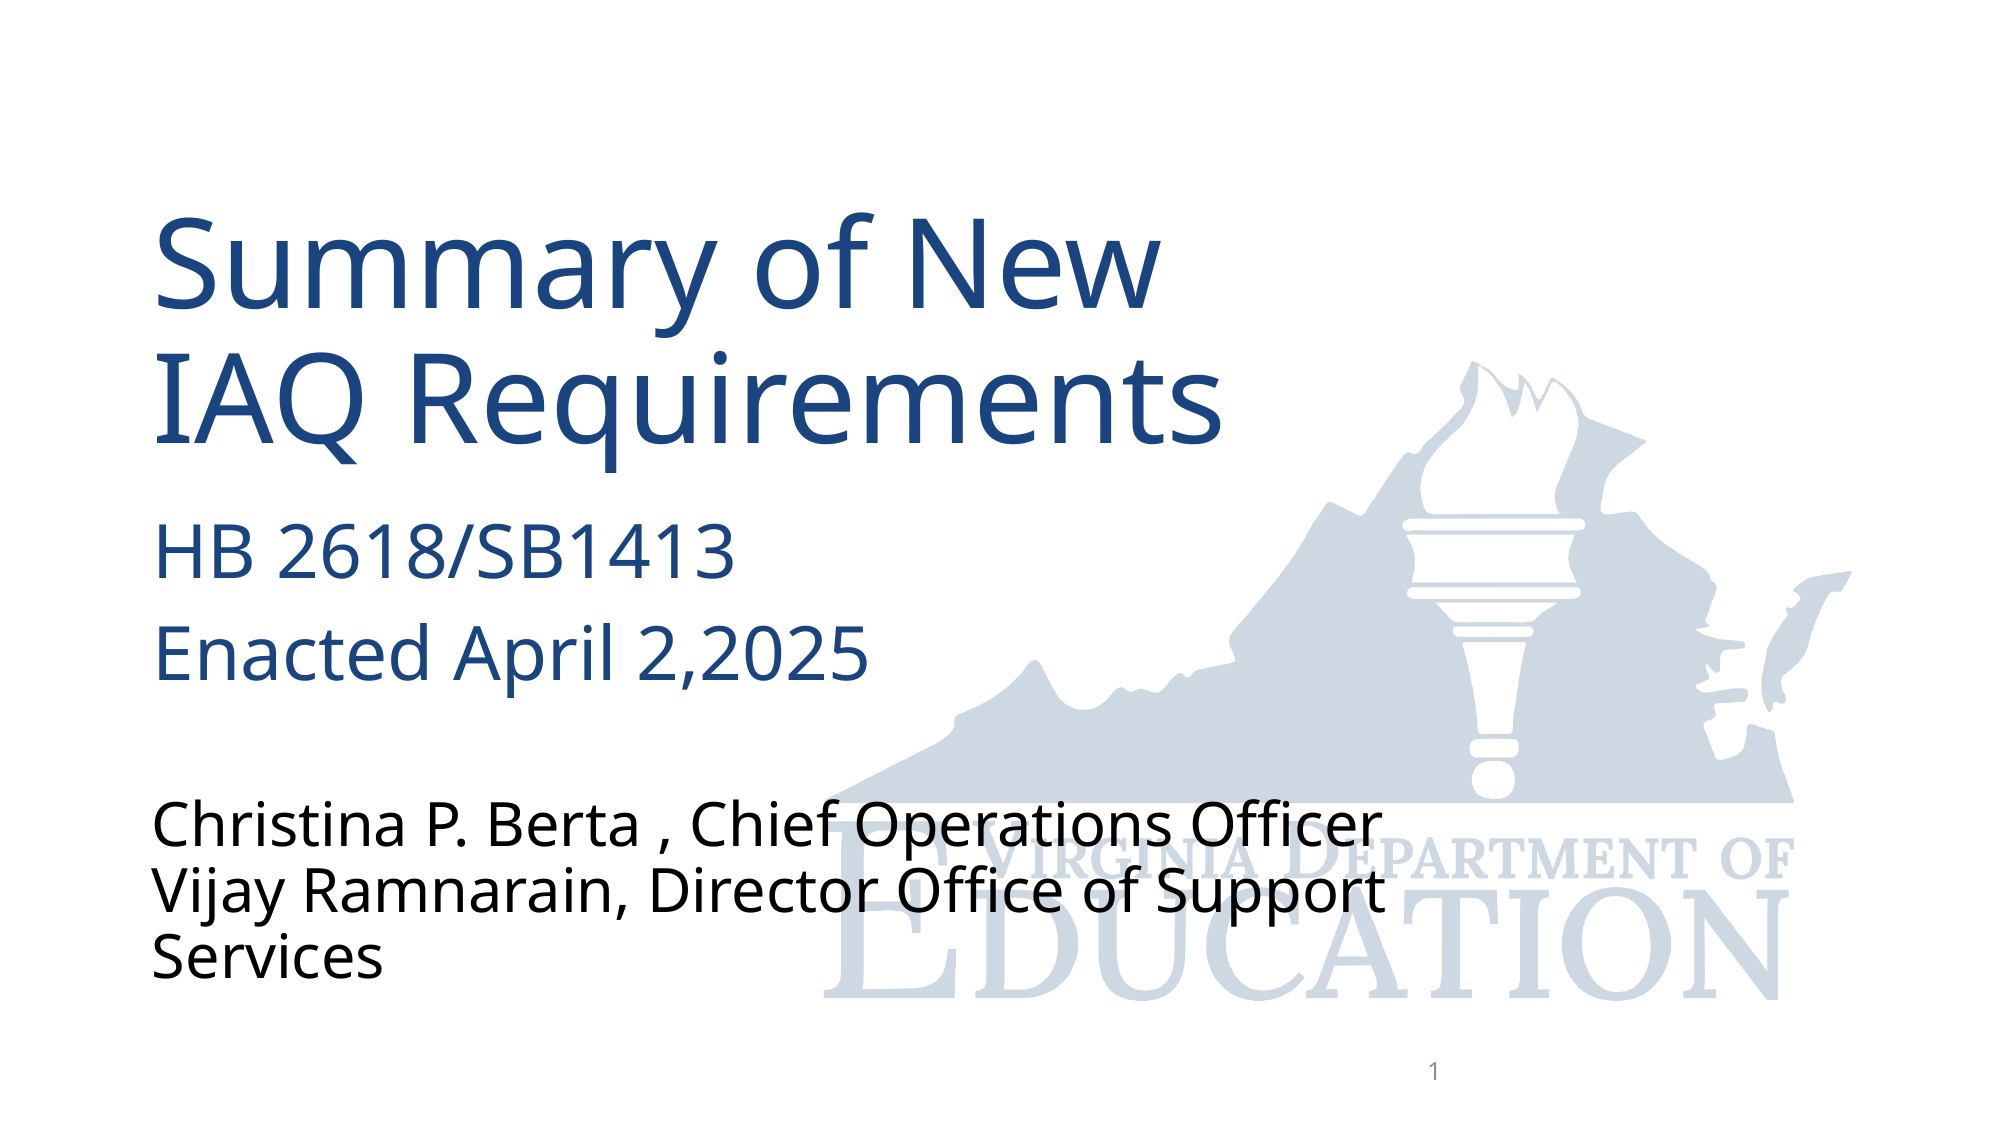

# Summary of New IAQ Requirements
HB 2618/SB1413
Enacted April 2,2025
Christina P. Berta , Chief Operations Officer
Vijay Ramnarain, Director Office of Support Services
1